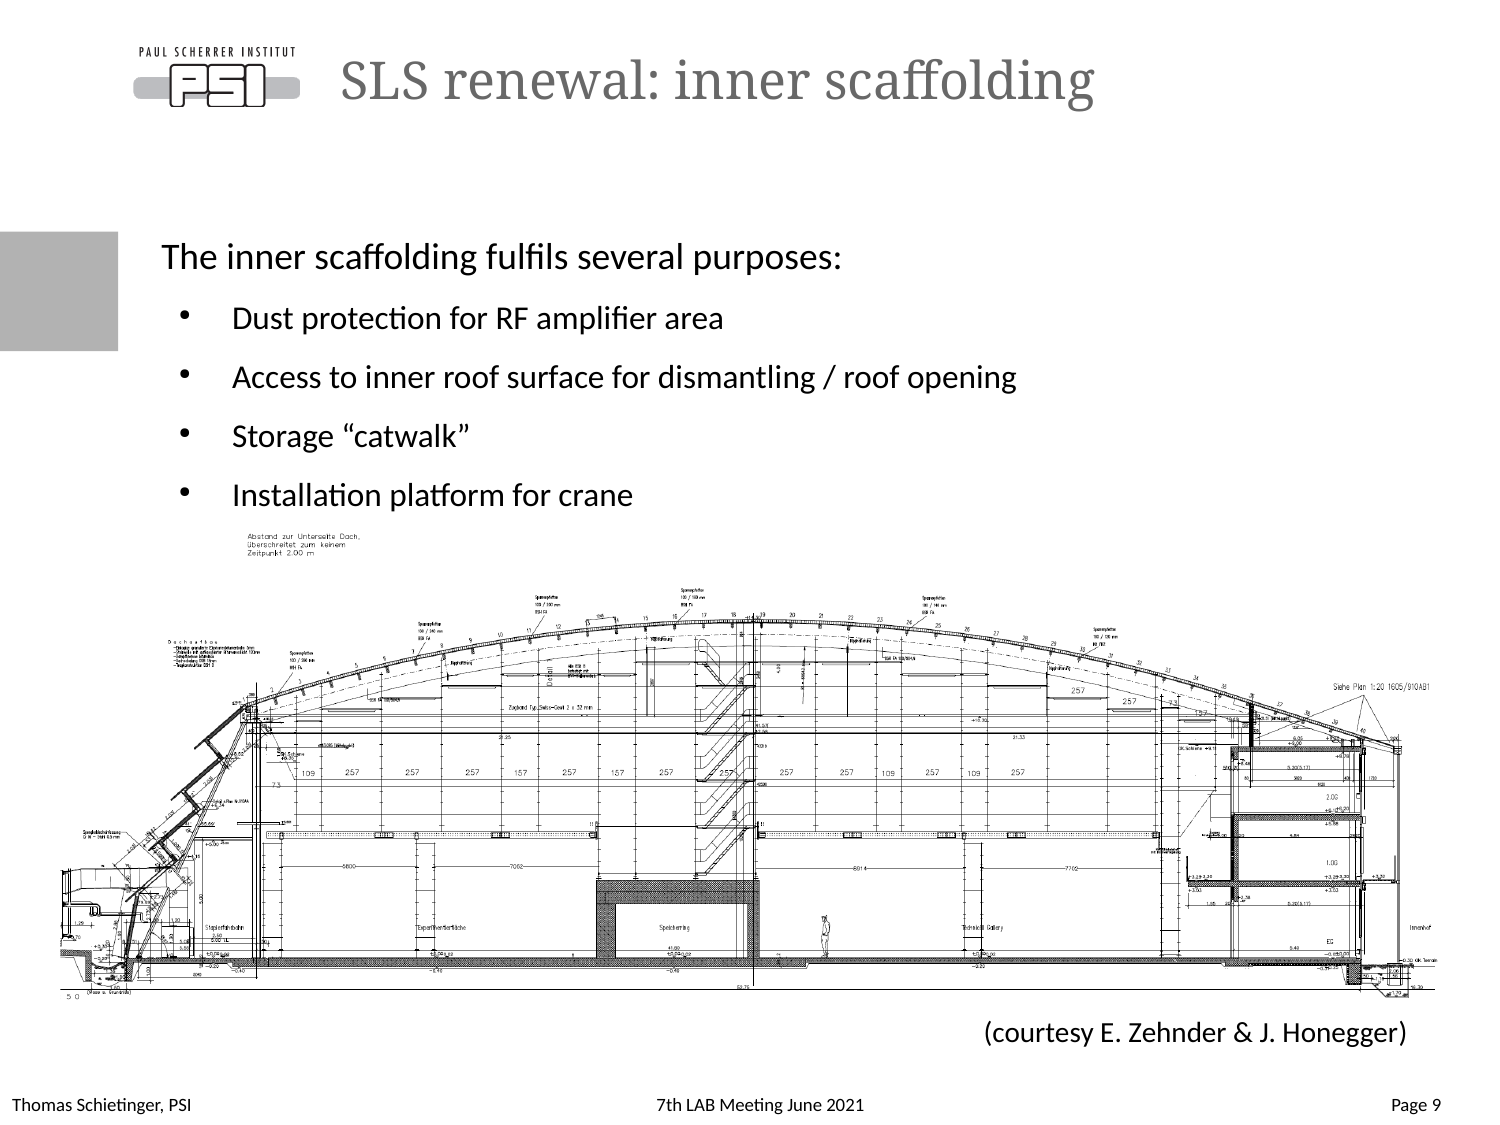

# SLS renewal: inner scaffolding
The inner scaffolding fulfils several purposes:
Dust protection for RF amplifier area
Access to inner roof surface for dismantling / roof opening
Storage “catwalk”
Installation platform for crane
(courtesy E. Zehnder & J. Honegger)